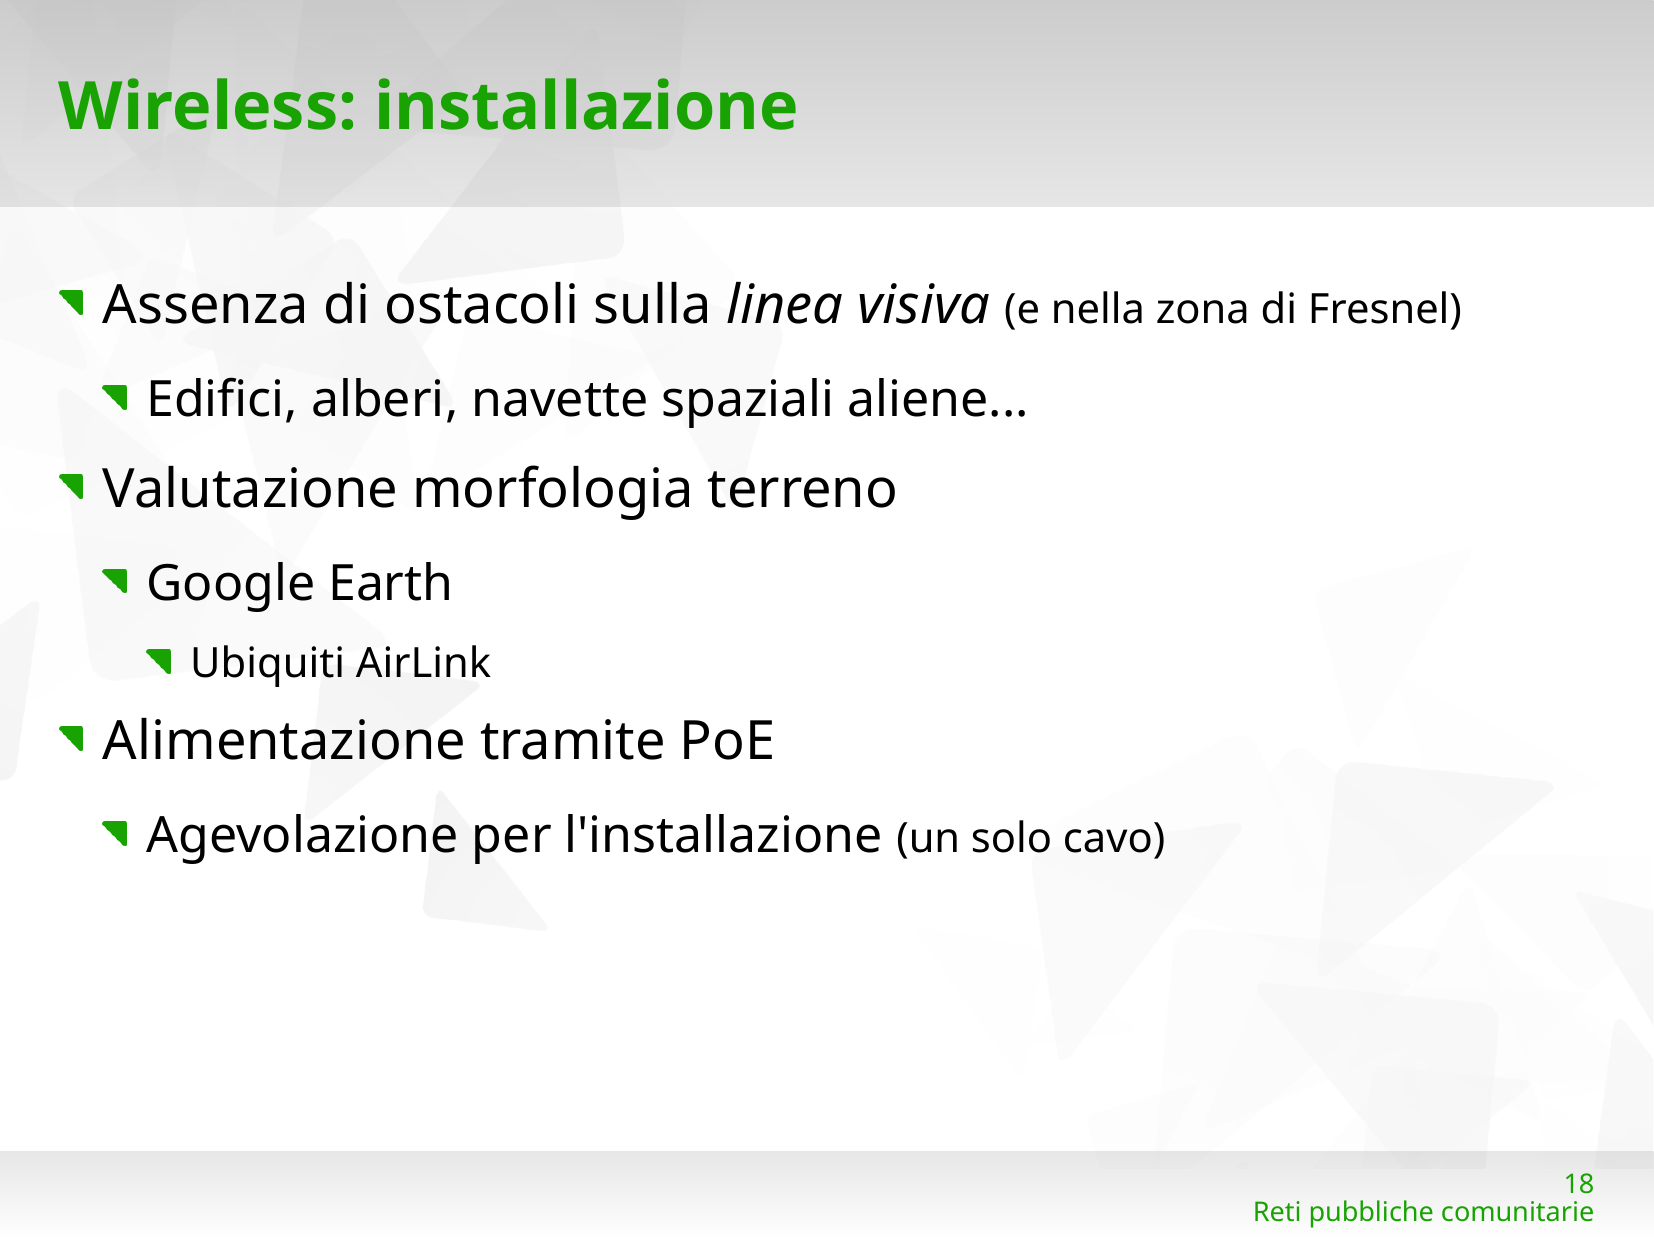

# Wireless: installazione
Assenza di ostacoli sulla linea visiva (e nella zona di Fresnel)
Edifici, alberi, navette spaziali aliene...
Valutazione morfologia terreno
Google Earth
Ubiquiti AirLink
Alimentazione tramite PoE
Agevolazione per l'installazione (un solo cavo)
18
Reti pubbliche comunitarie